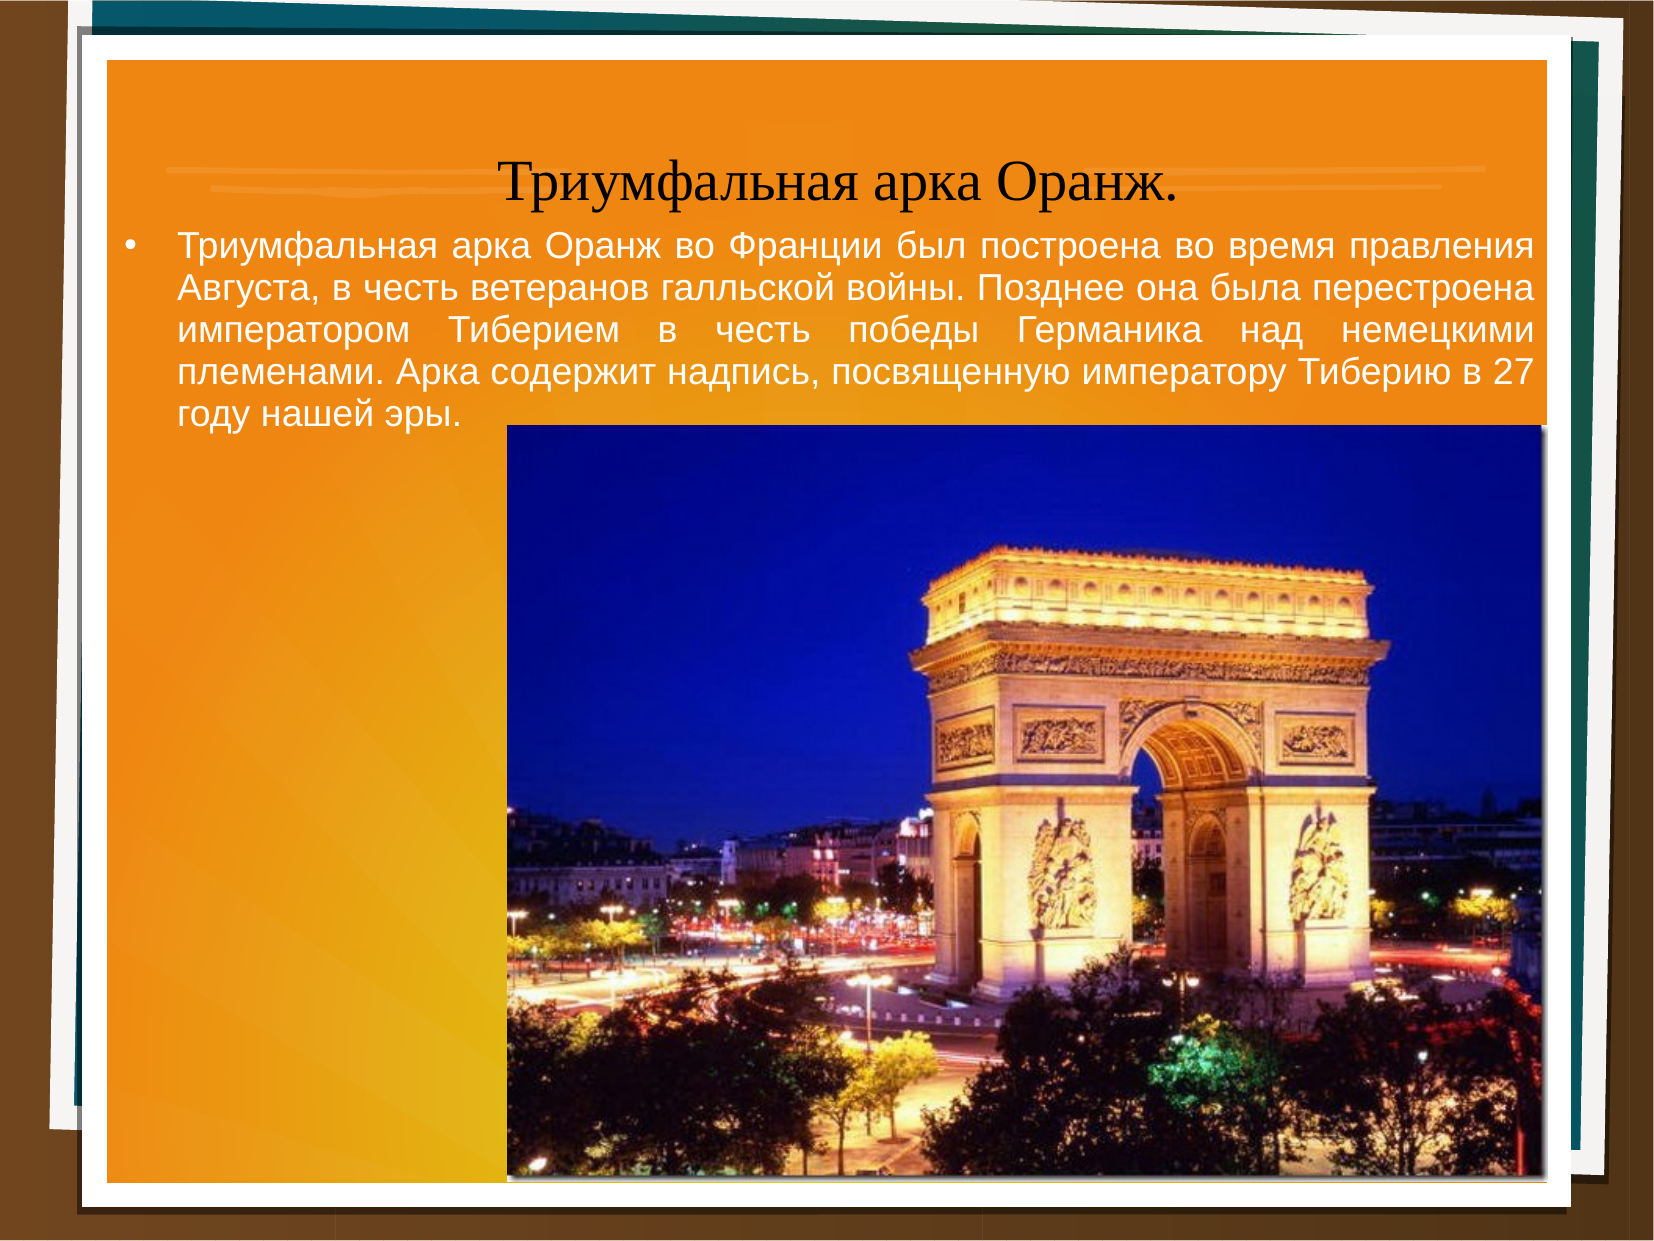

# Триумфальная арка Оранж.
Триумфальная арка Оранж во Франции был построена во время правления Августа, в честь ветеранов галльской войны. Позднее она была перестроена императором Тиберием в честь победы Германика над немецкими племенами. Арка содержит надпись, посвященную императору Тиберию в 27 году нашей эры.